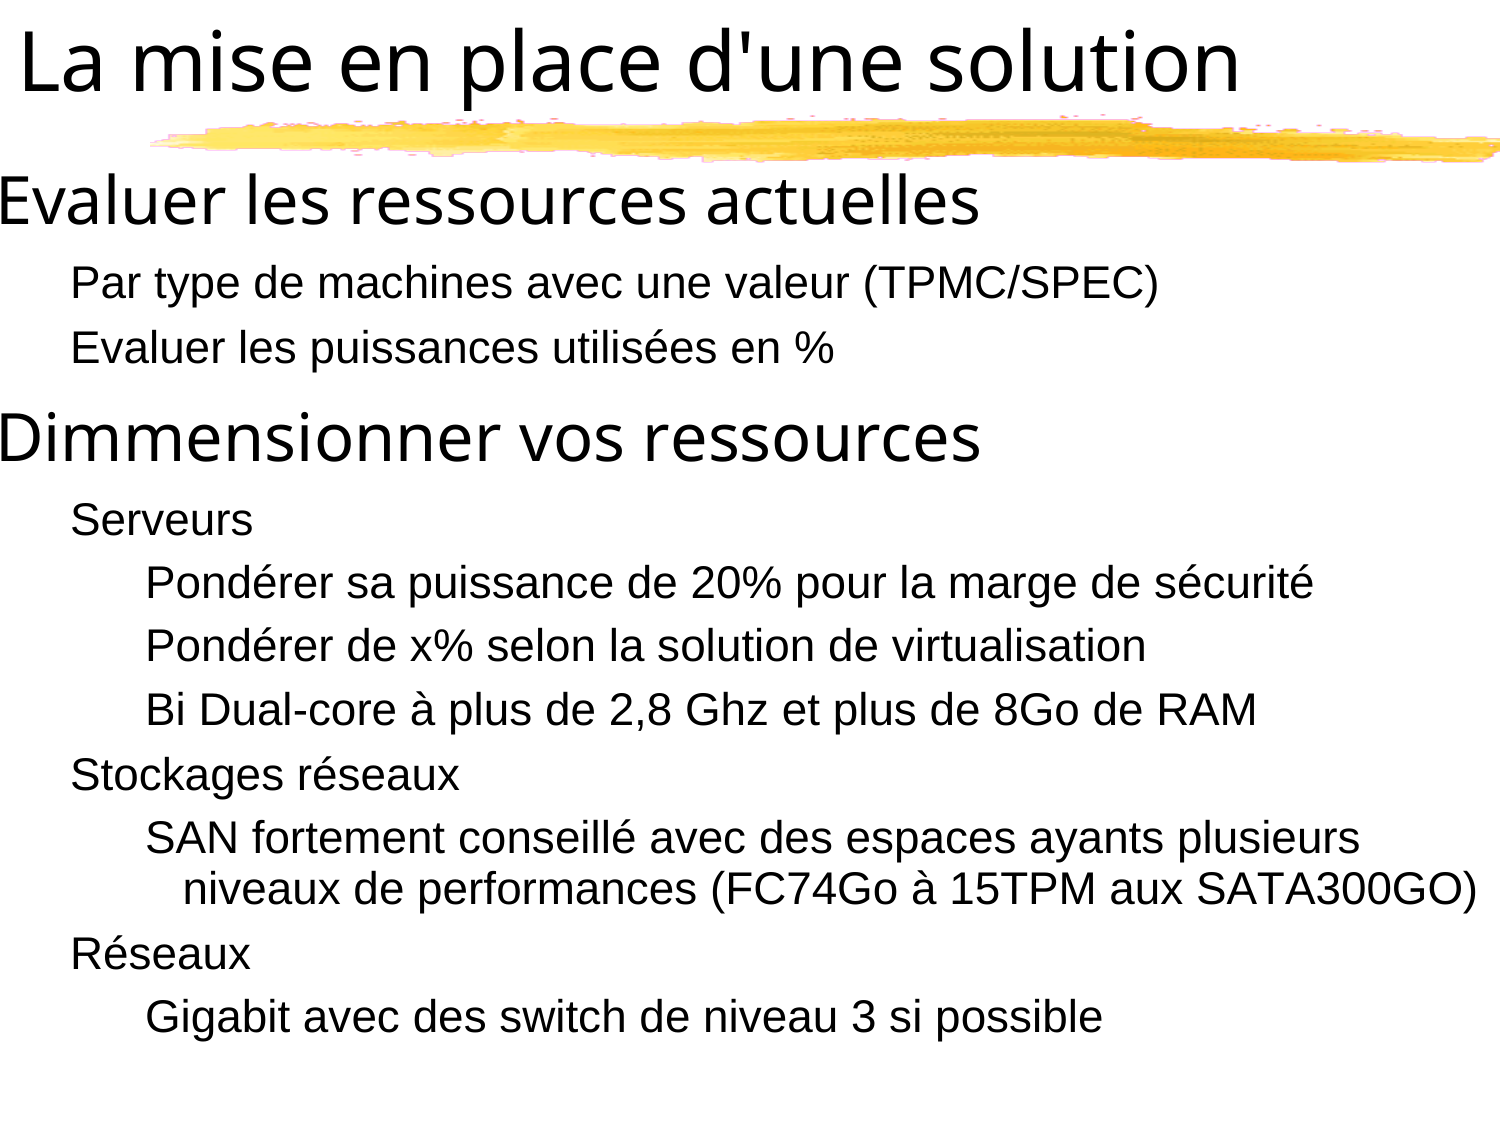

# La mise en place d'une solution
Evaluer les ressources actuelles
Par type de machines avec une valeur (TPMC/SPEC)
Evaluer les puissances utilisées en %
Dimmensionner vos ressources
Serveurs
Pondérer sa puissance de 20% pour la marge de sécurité
Pondérer de x% selon la solution de virtualisation
Bi Dual-core à plus de 2,8 Ghz et plus de 8Go de RAM
Stockages réseaux
SAN fortement conseillé avec des espaces ayants plusieurs niveaux de performances (FC74Go à 15TPM aux SATA300GO)
Réseaux
Gigabit avec des switch de niveau 3 si possible